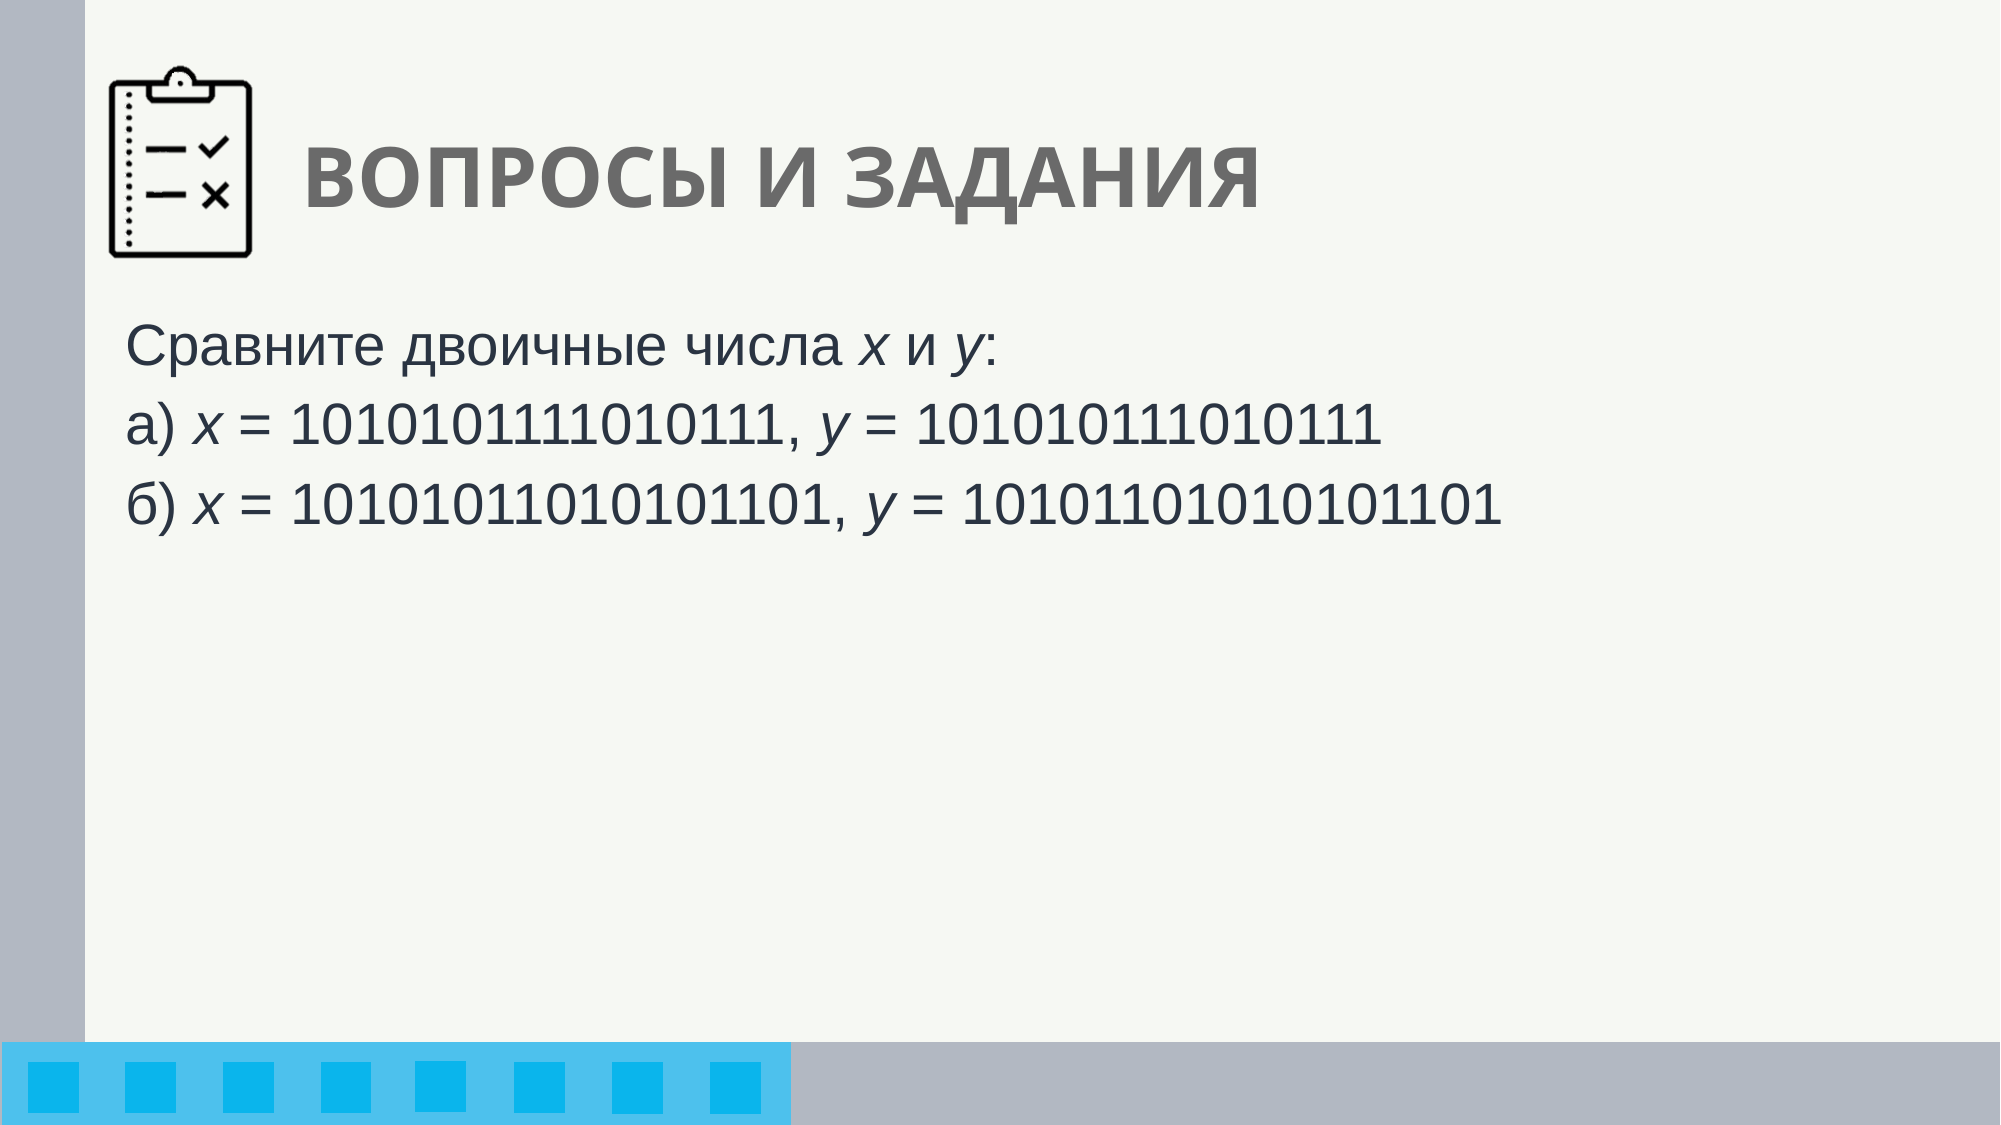

# ВОПРОСЫ И ЗАДАНИЯ
Сравните двоичные числа x и y:
а) x = 1010101111010111, y = 101010111010111
б) x = 10101011010101101, y = 10101101010101101